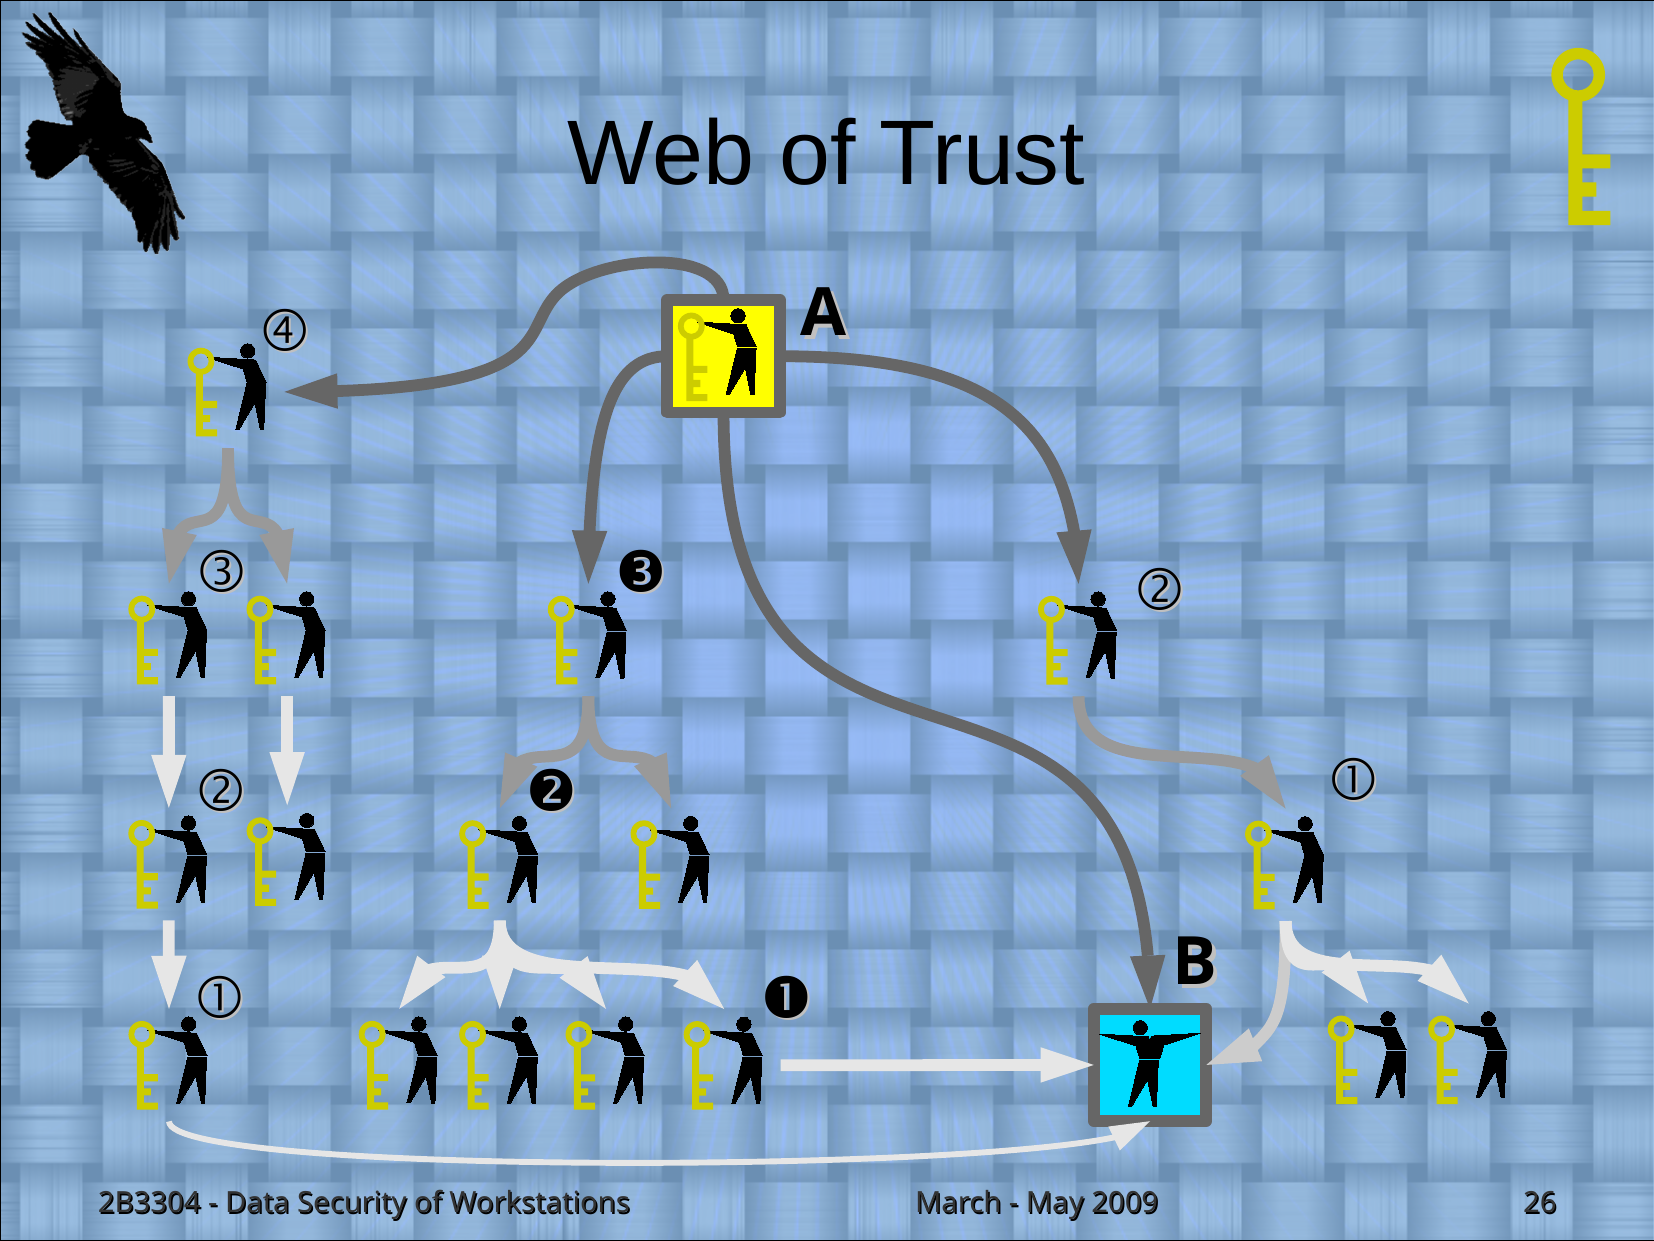

# Web of Trust
A
④
➌
③
②
①
➋
②
B
➊
①